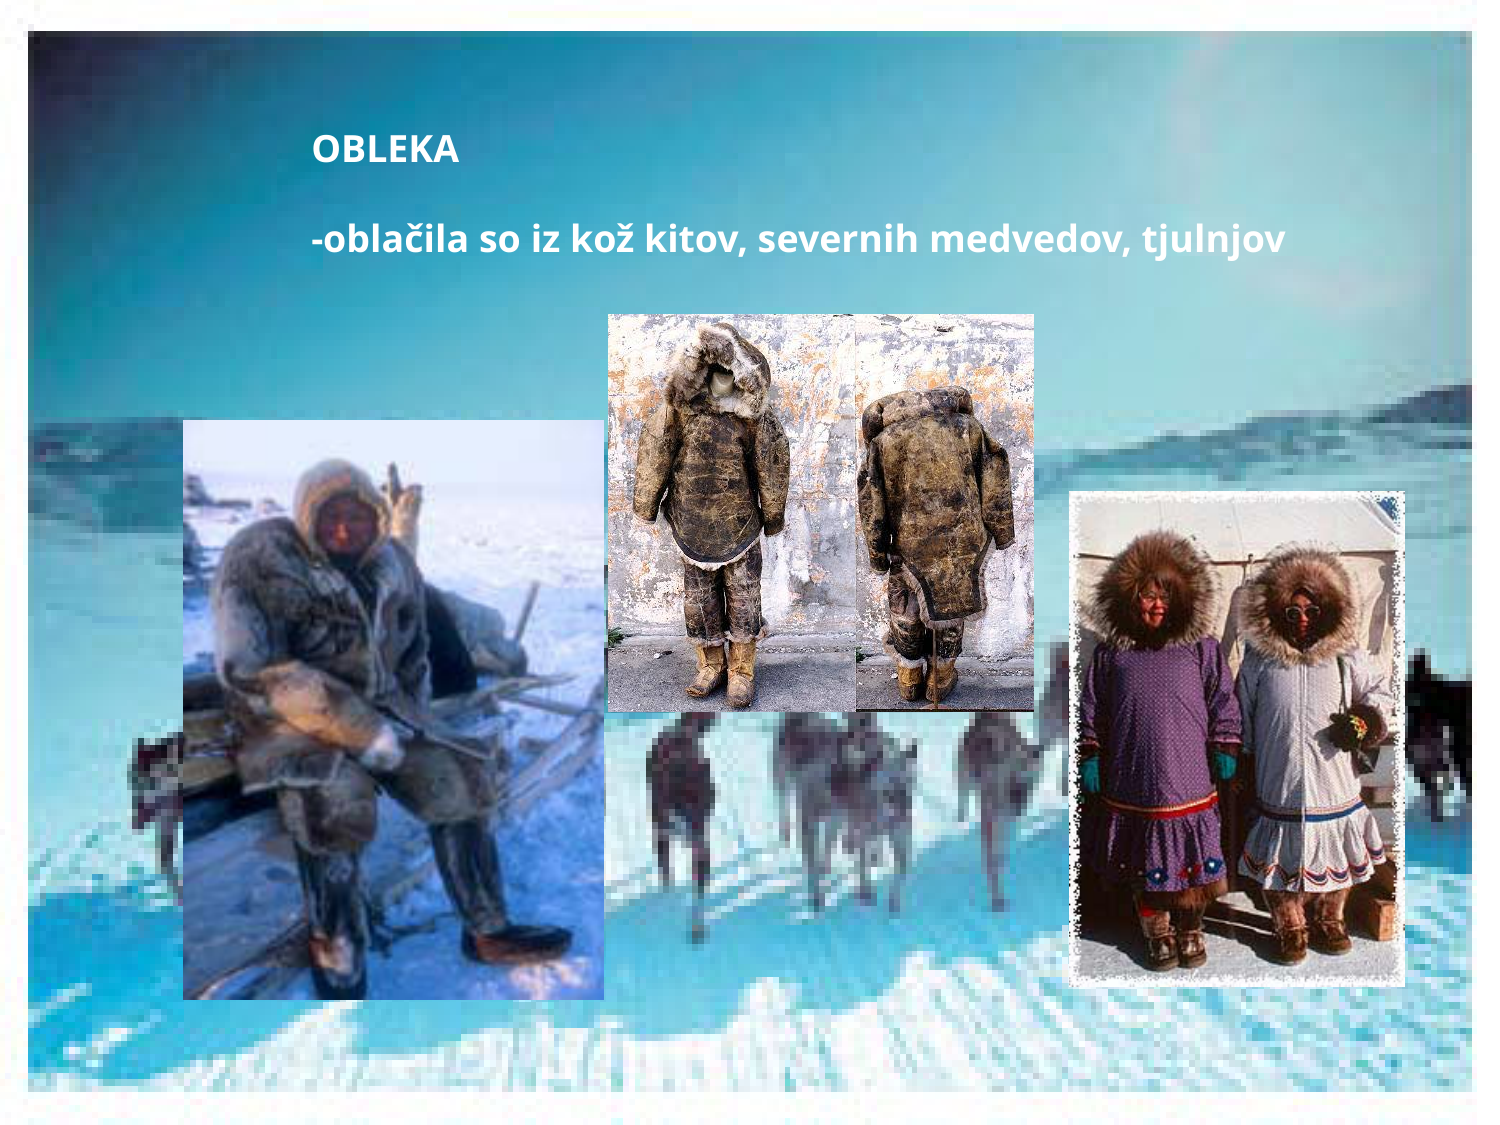

OBLEKA
-oblačila so iz kož kitov, severnih medvedov, tjulnjov